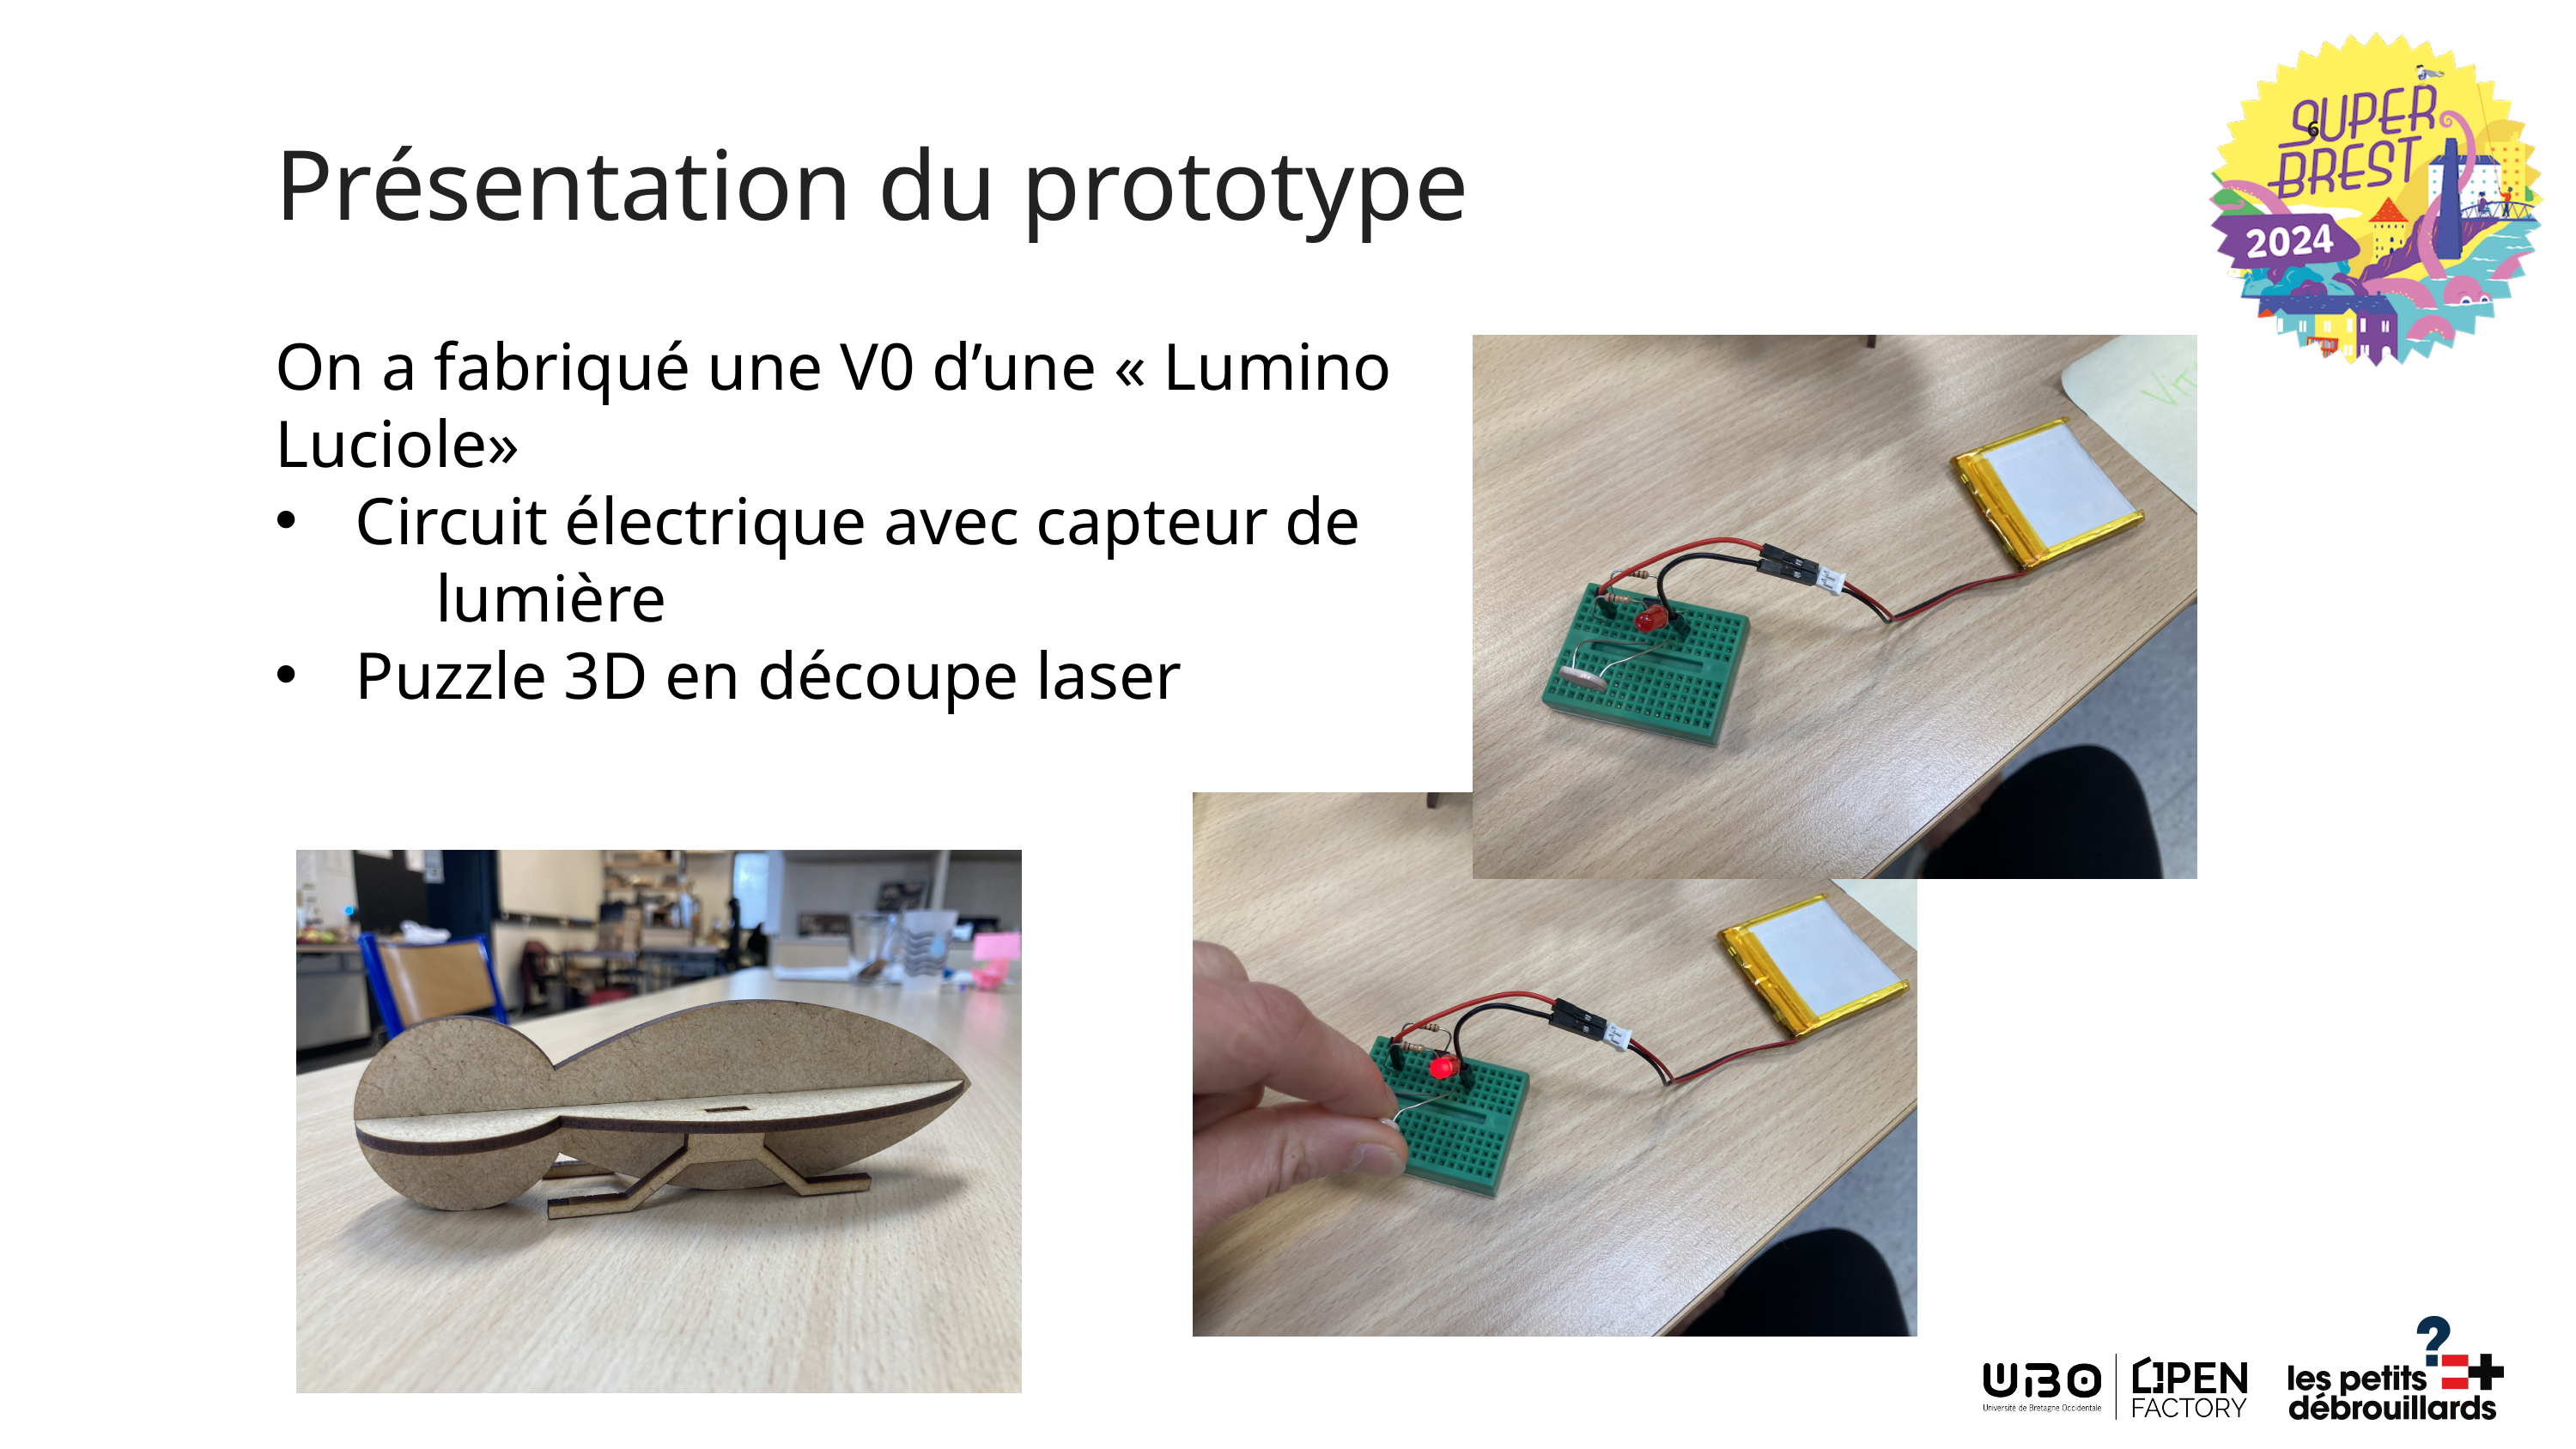

# Présentation du prototype
On a fabriqué une V0 d’une « Lumino Luciole»
Circuit électrique avec capteur de lumière
Puzzle 3D en découpe laser